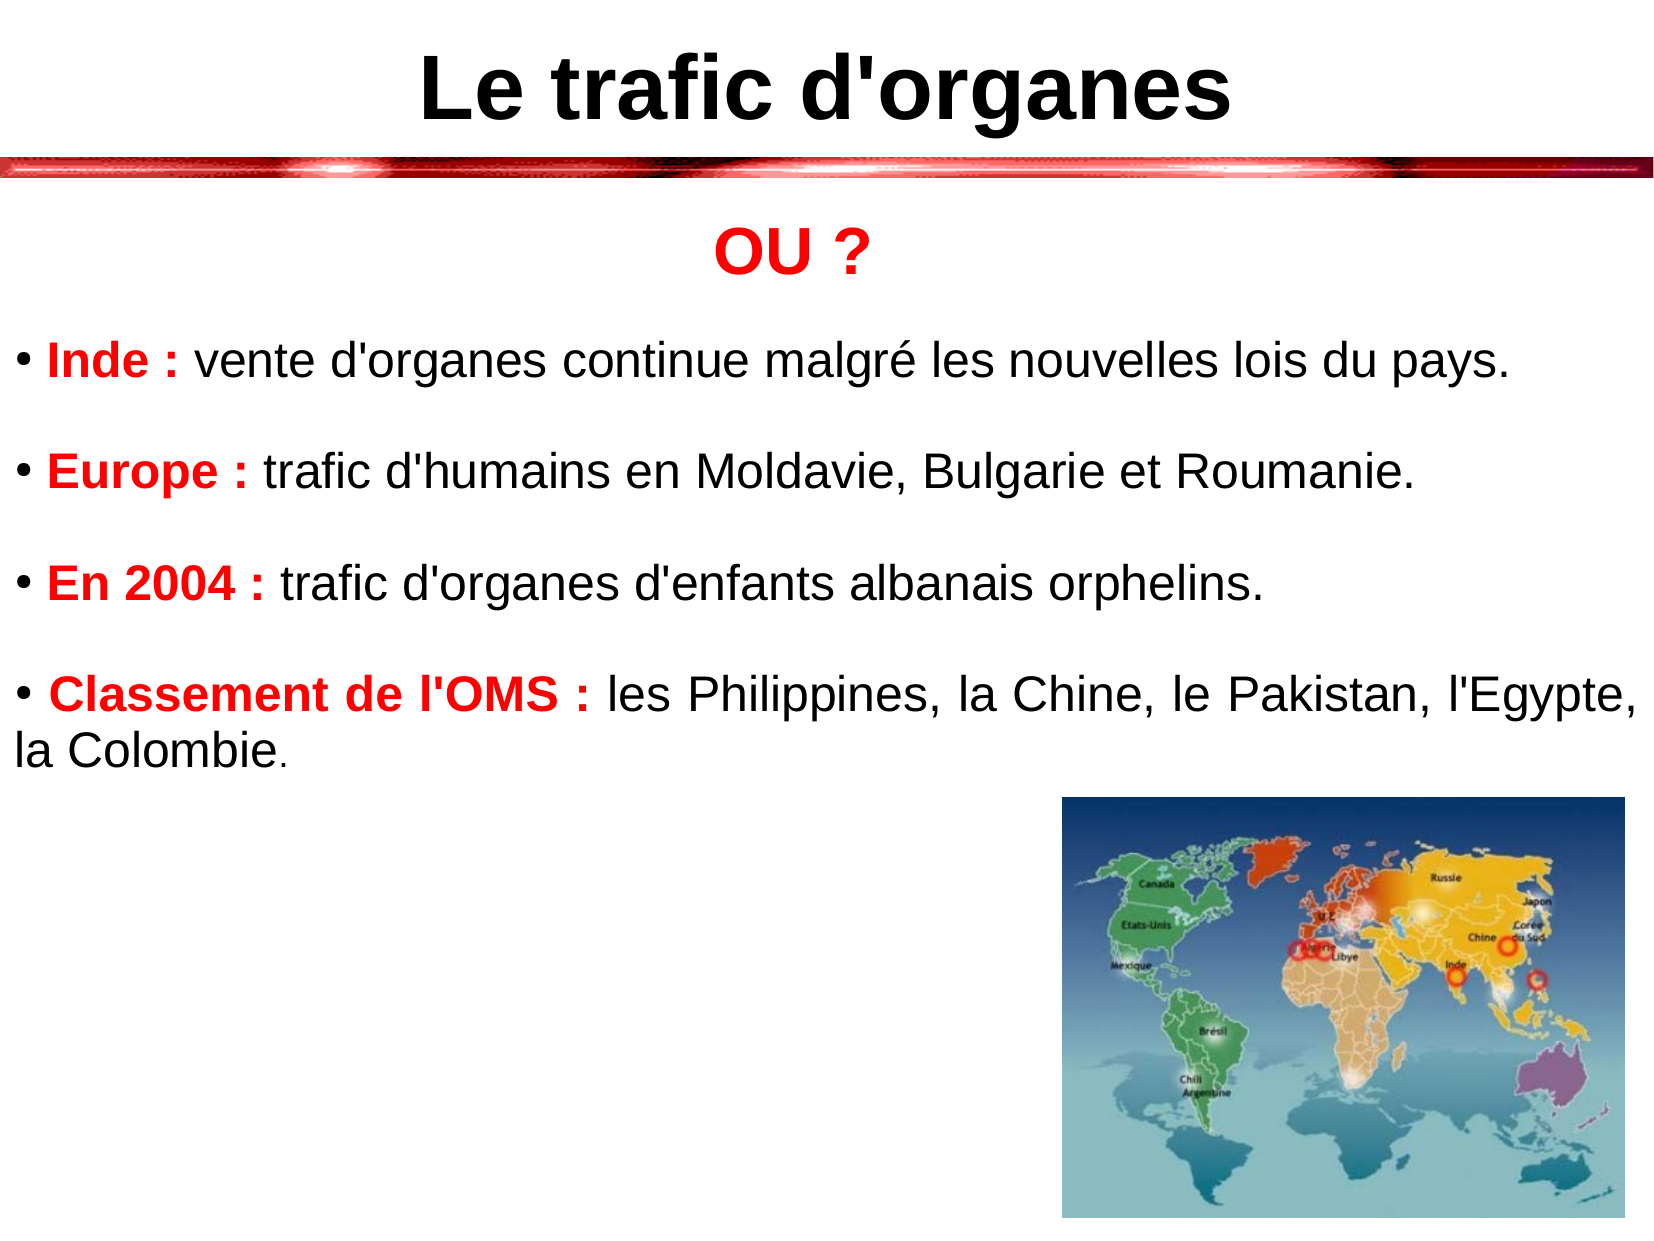

Le trafic d'organes
OU ?
 Inde : vente d'organes continue malgré les nouvelles lois du pays.
 Europe : trafic d'humains en Moldavie, Bulgarie et Roumanie.
 En 2004 : trafic d'organes d'enfants albanais orphelins.
 Classement de l'OMS : les Philippines, la Chine, le Pakistan, l'Egypte, la Colombie.